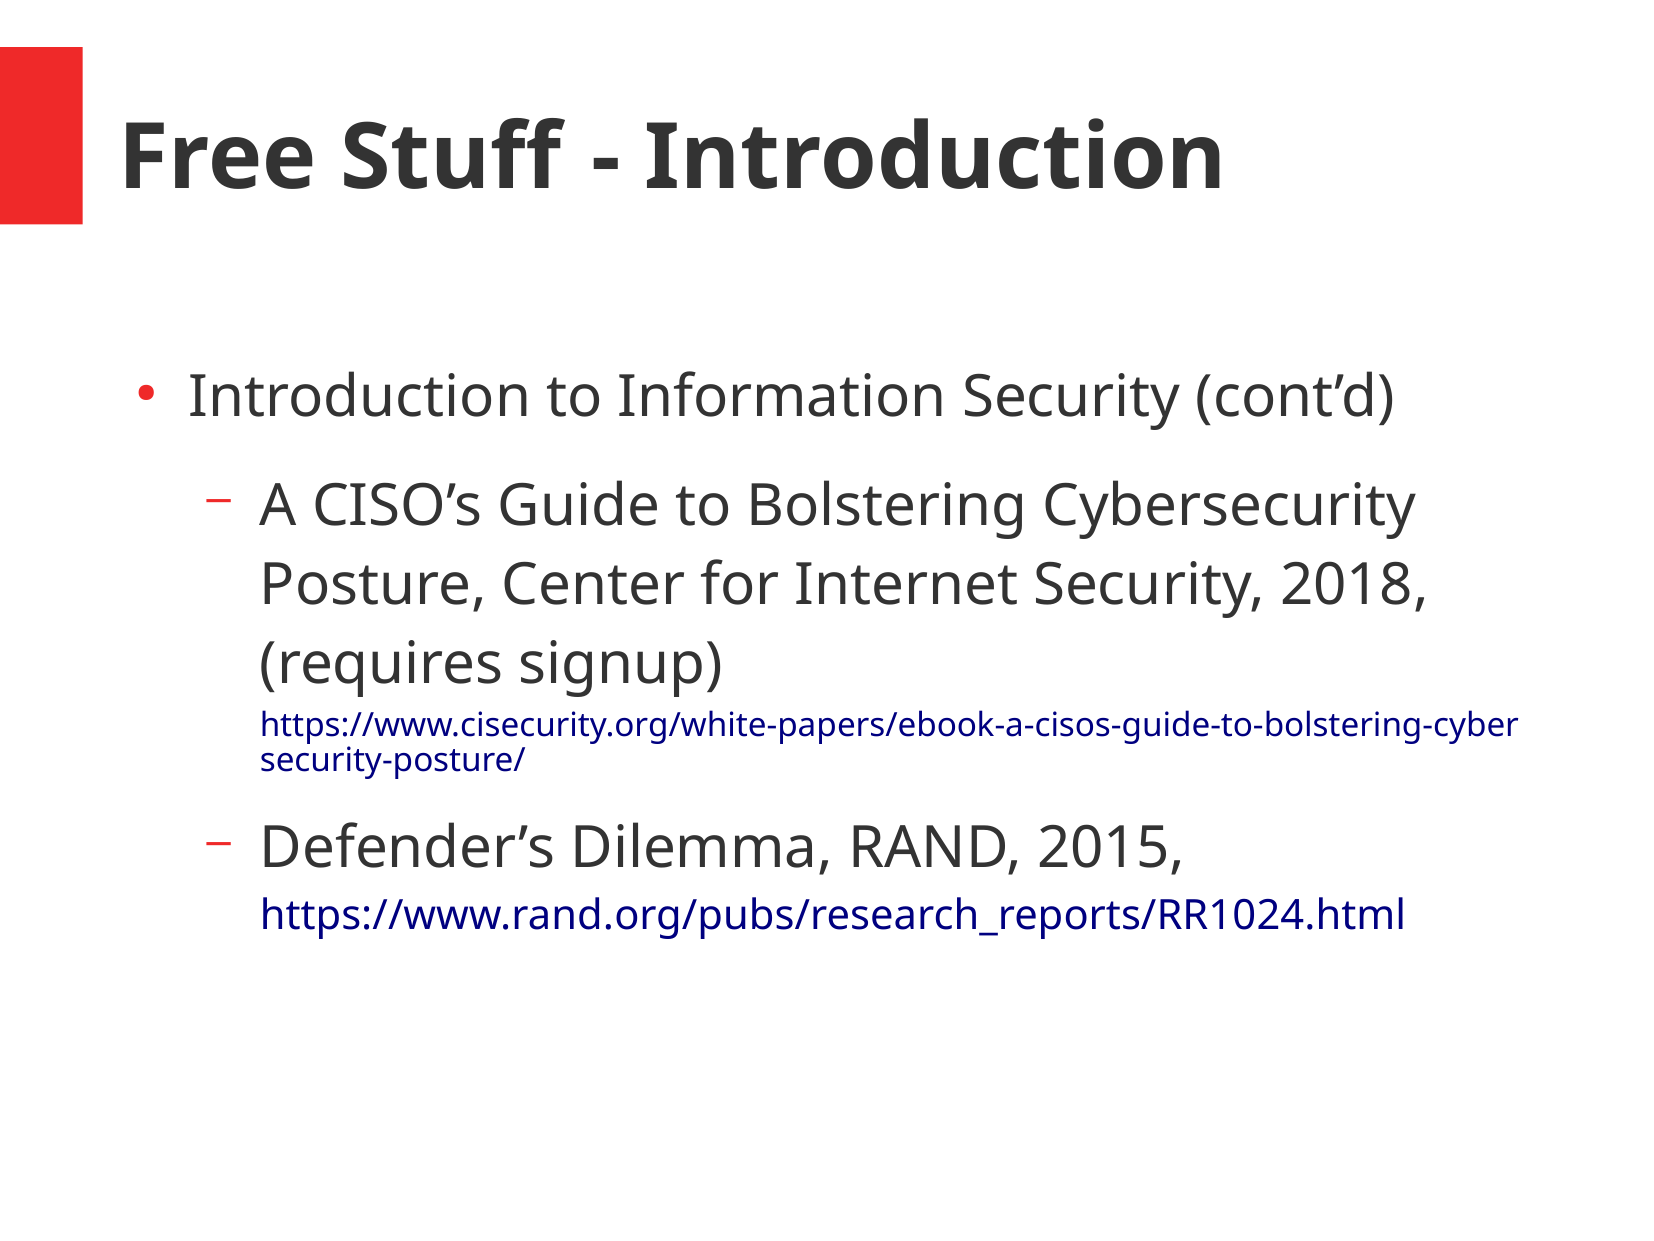

# Free Stuff	 - Introduction
Introduction to Information Security (cont’d)
A CISO’s Guide to Bolstering Cybersecurity Posture, Center for Internet Security, 2018, (requires signup) https://www.cisecurity.org/white-papers/ebook-a-cisos-guide-to-bolstering-cybersecurity-posture/
Defender’s Dilemma, RAND, 2015, https://www.rand.org/pubs/research_reports/RR1024.html